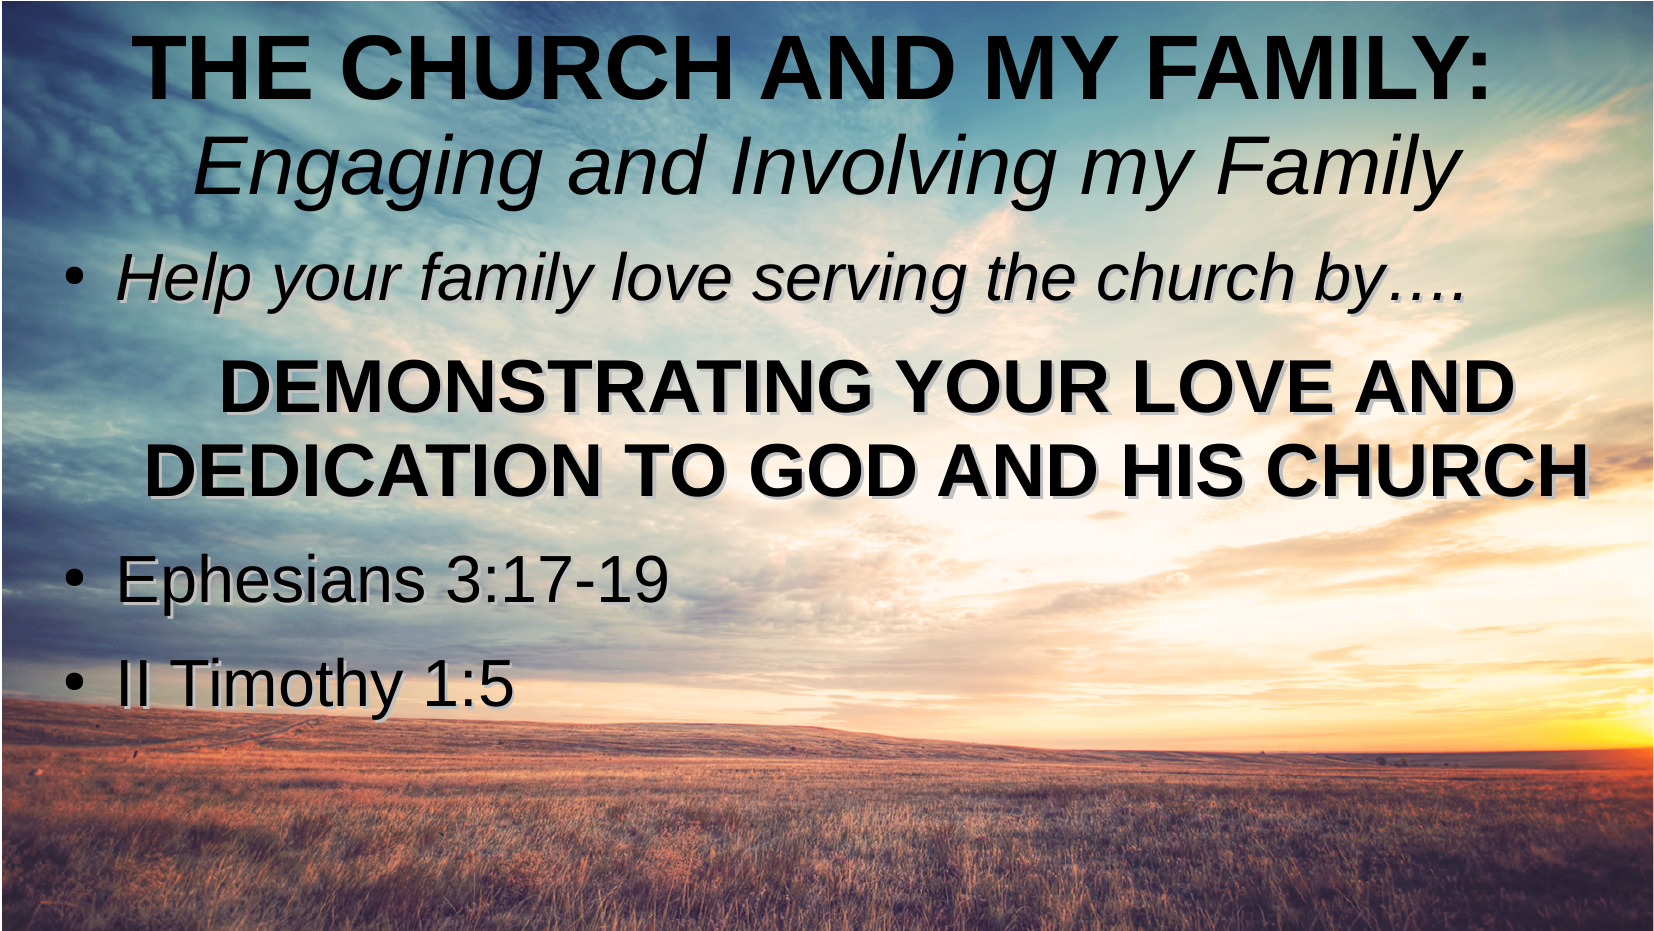

# THE CHURCH AND MY FAMILY: Engaging and Involving my Family
Help your family love serving the church by….
DEMONSTRATING YOUR LOVE AND DEDICATION TO GOD AND HIS CHURCH
Ephesians 3:17-19
II Timothy 1:5